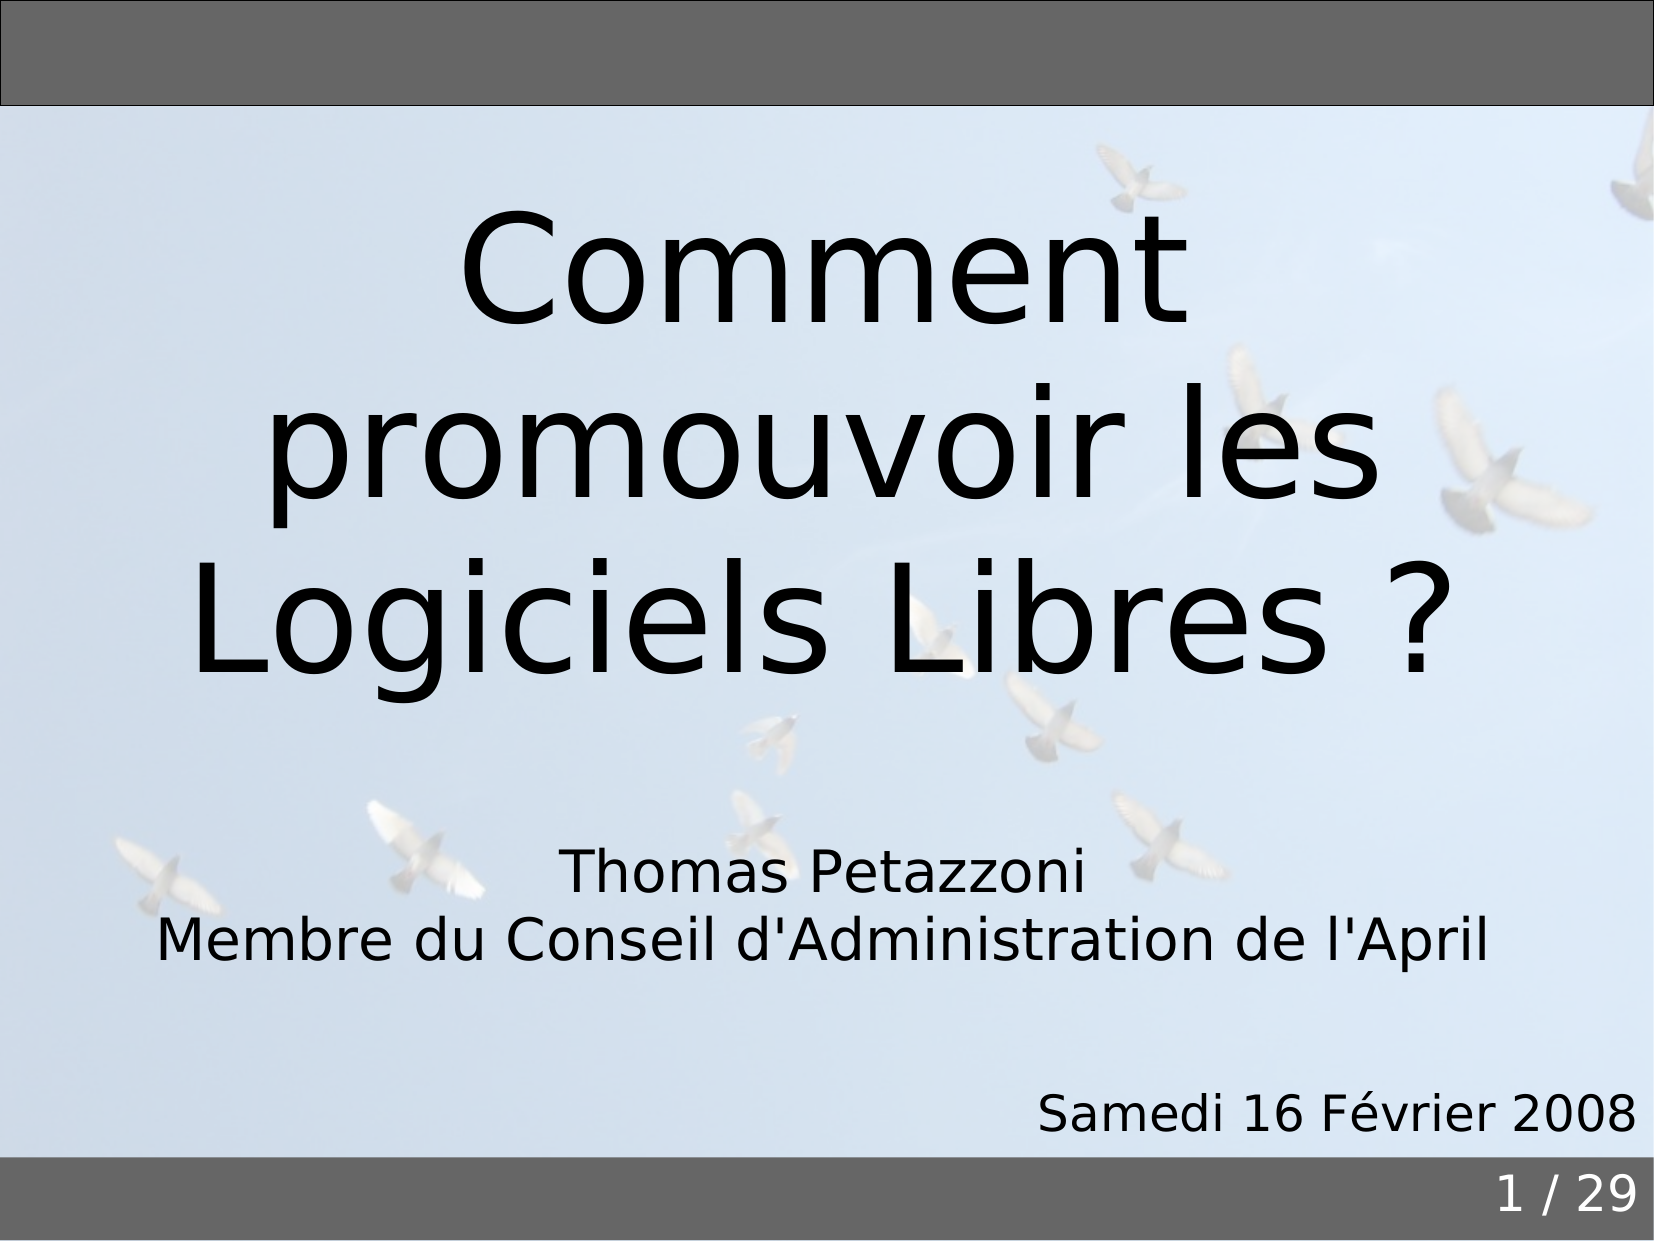

Comment promouvoir les Logiciels Libres ?
Thomas Petazzoni
Membre du Conseil d'Administration de l'April
Samedi 16 Février 2008